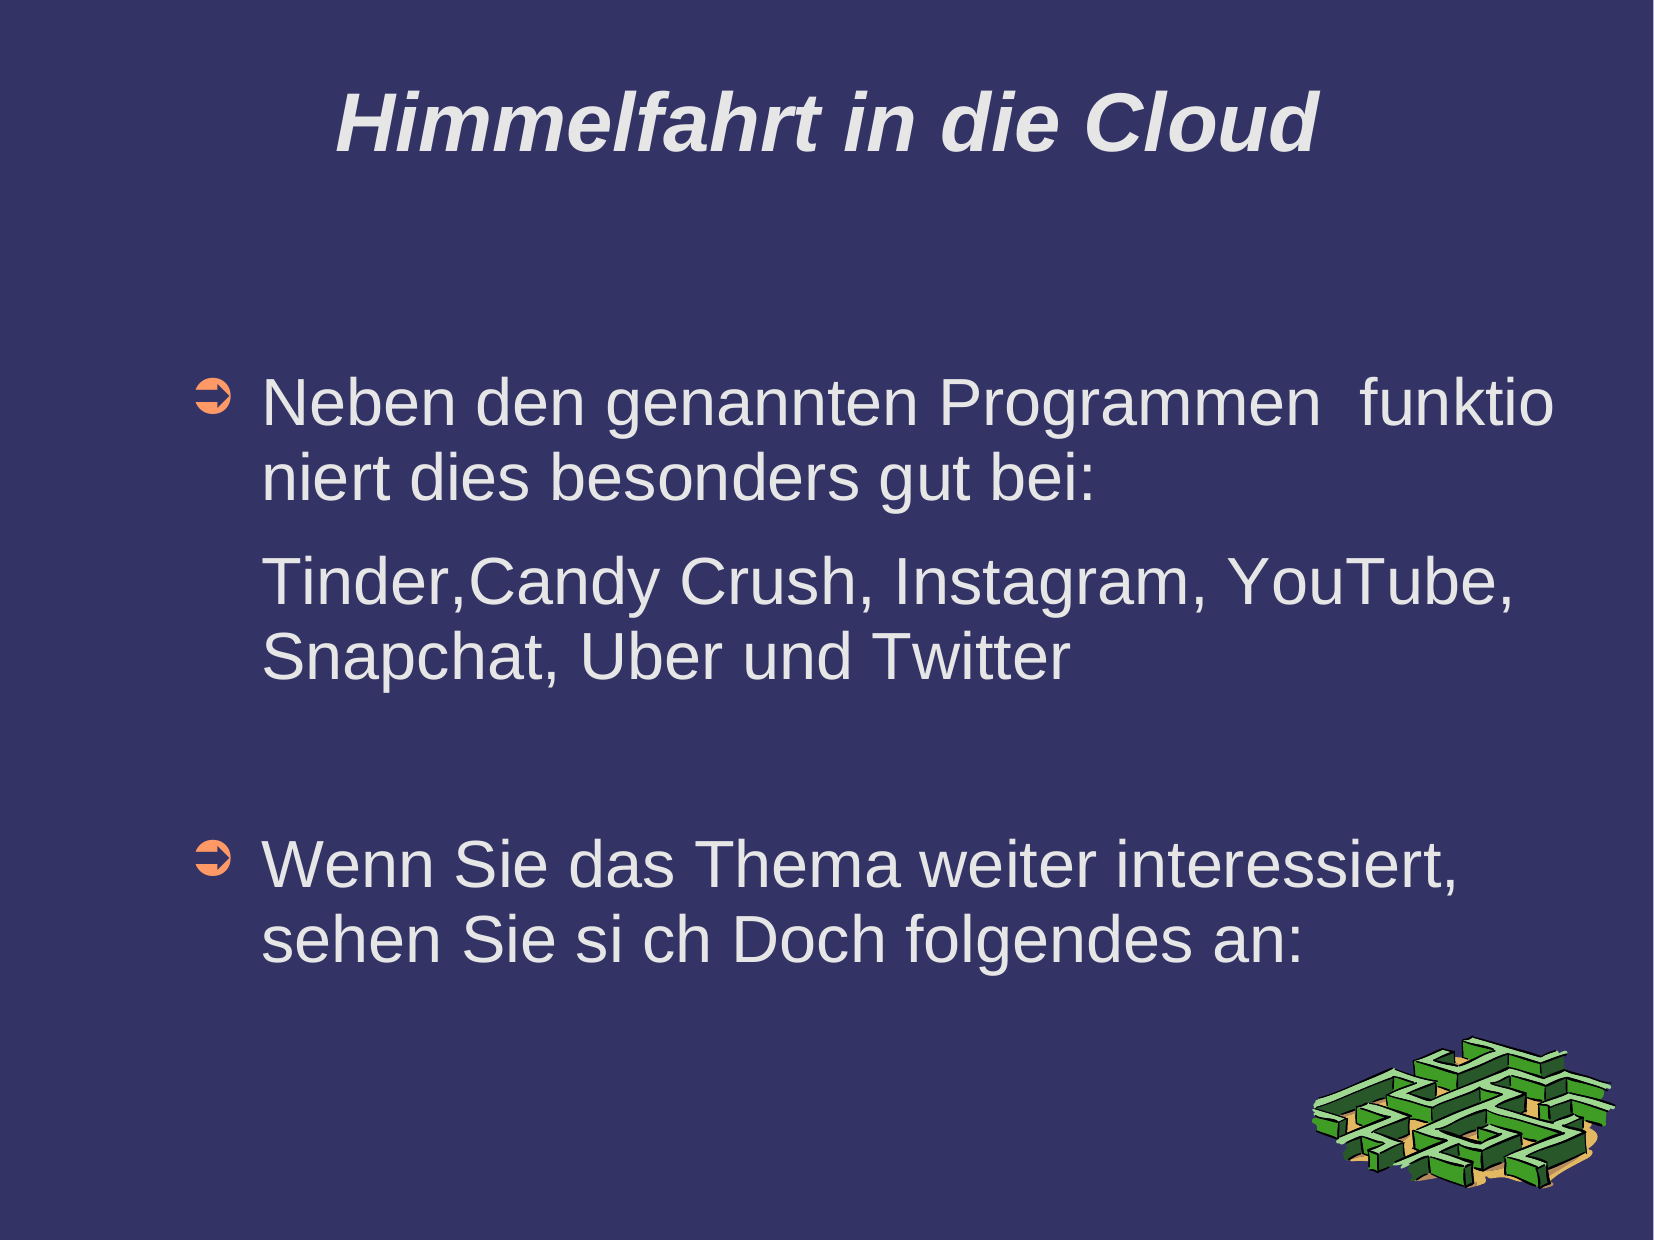

# Himmelfahrt in die Cloud
Neben den genannten Programmen funktio niert dies besonders gut bei:
Tinder,Candy Crush, Instagram, YouTube, Snapchat, Uber und Twitter
Wenn Sie das Thema weiter interessiert, sehen Sie si ch Doch folgendes an: